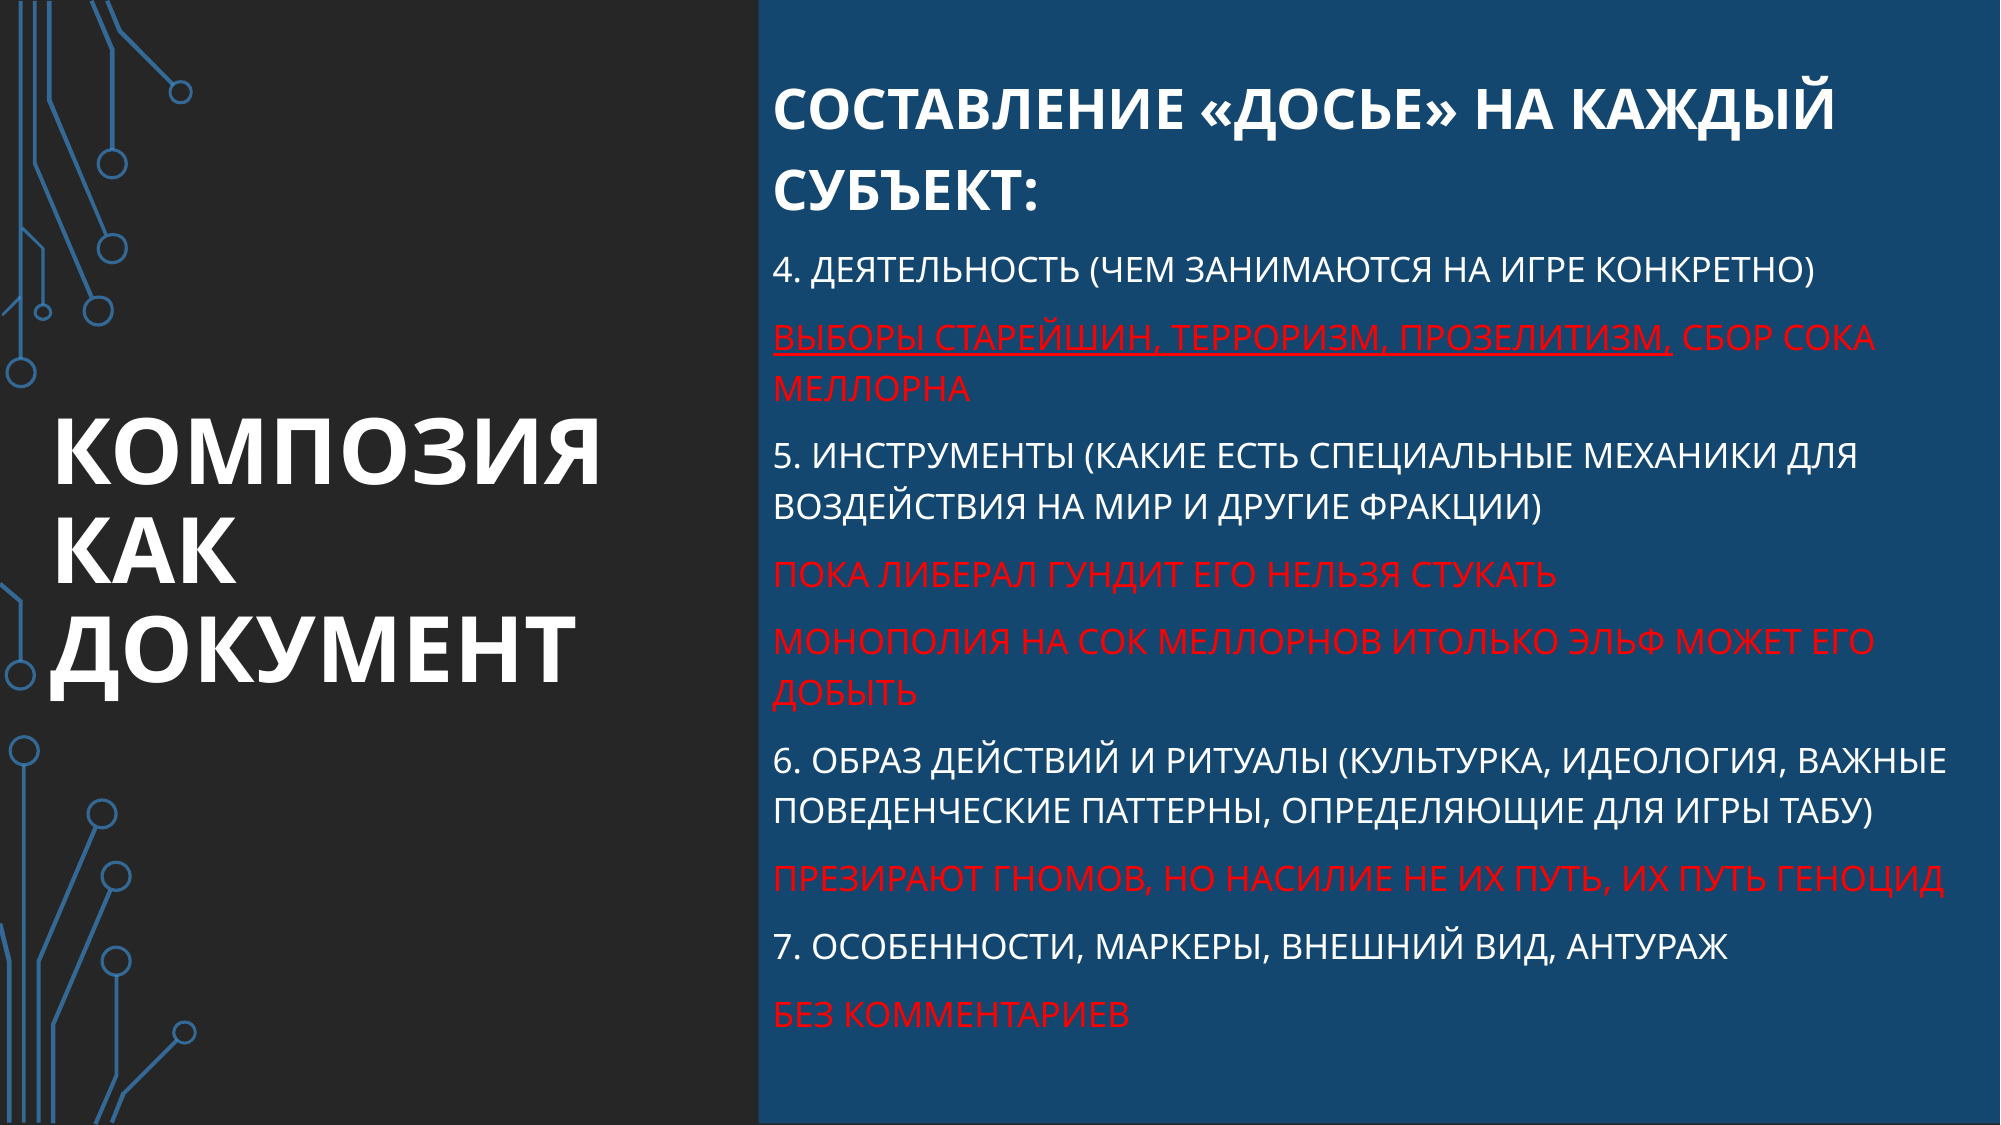

композИЯ КАК ДОКУМЕНТ
# СОСТАВЛЕНИЕ «ДОСЬЕ» НА КАЖДЫЙ СУБЪЕКТ:
4. ДЕЯТЕЛЬНОСТЬ (ЧЕМ ЗАНИМАЮТСЯ НА ИГРЕ КОНКРЕТНО)
ВЫБОРЫ СТАРЕЙШИН, ТЕРРОРИЗМ, ПРОЗЕЛИТИЗМ, СБОР СОКА МЕЛЛОРНА
5. ИНСТРУМЕНТЫ (КАКИЕ ЕСТЬ СПЕЦИАЛЬНЫЕ МЕХАНИКИ ДЛЯ ВОЗДЕЙСТВИЯ НА МИР И ДРУГИЕ ФРАКЦИИ)
ПОКА ЛИБЕРАЛ ГУНДИТ ЕГО НЕЛЬЗЯ СТУКАТЬ
МОНОПОЛИЯ НА СОК МЕЛЛОРНОВ итолько эльф может его добыть
6. ОБРАЗ ДЕЙСТВИЙ И РИТУАЛЫ (КУЛЬТУРКА, ИДЕОЛОГИЯ, ВАЖнЫЕ ПОВЕДЕНЧЕСКИЕ ПАТТЕРНЫ, ОПРЕДЕЛЯЮЩИЕ ДЛЯ ИГРЫ ТАБУ)
ПРЕЗИРАЮТ ГНОМОВ, НО НАСИЛИЕ НЕ ИХ ПУТЬ, ИХ ПУТЬ ГЕНОЦИД
7. ОСОБЕННОСТИ, МАРКЕРЫ, ВНЕШНИЙ ВИД, АНТУРАЖ
БЕЗ КОММЕНТАРИЕВ